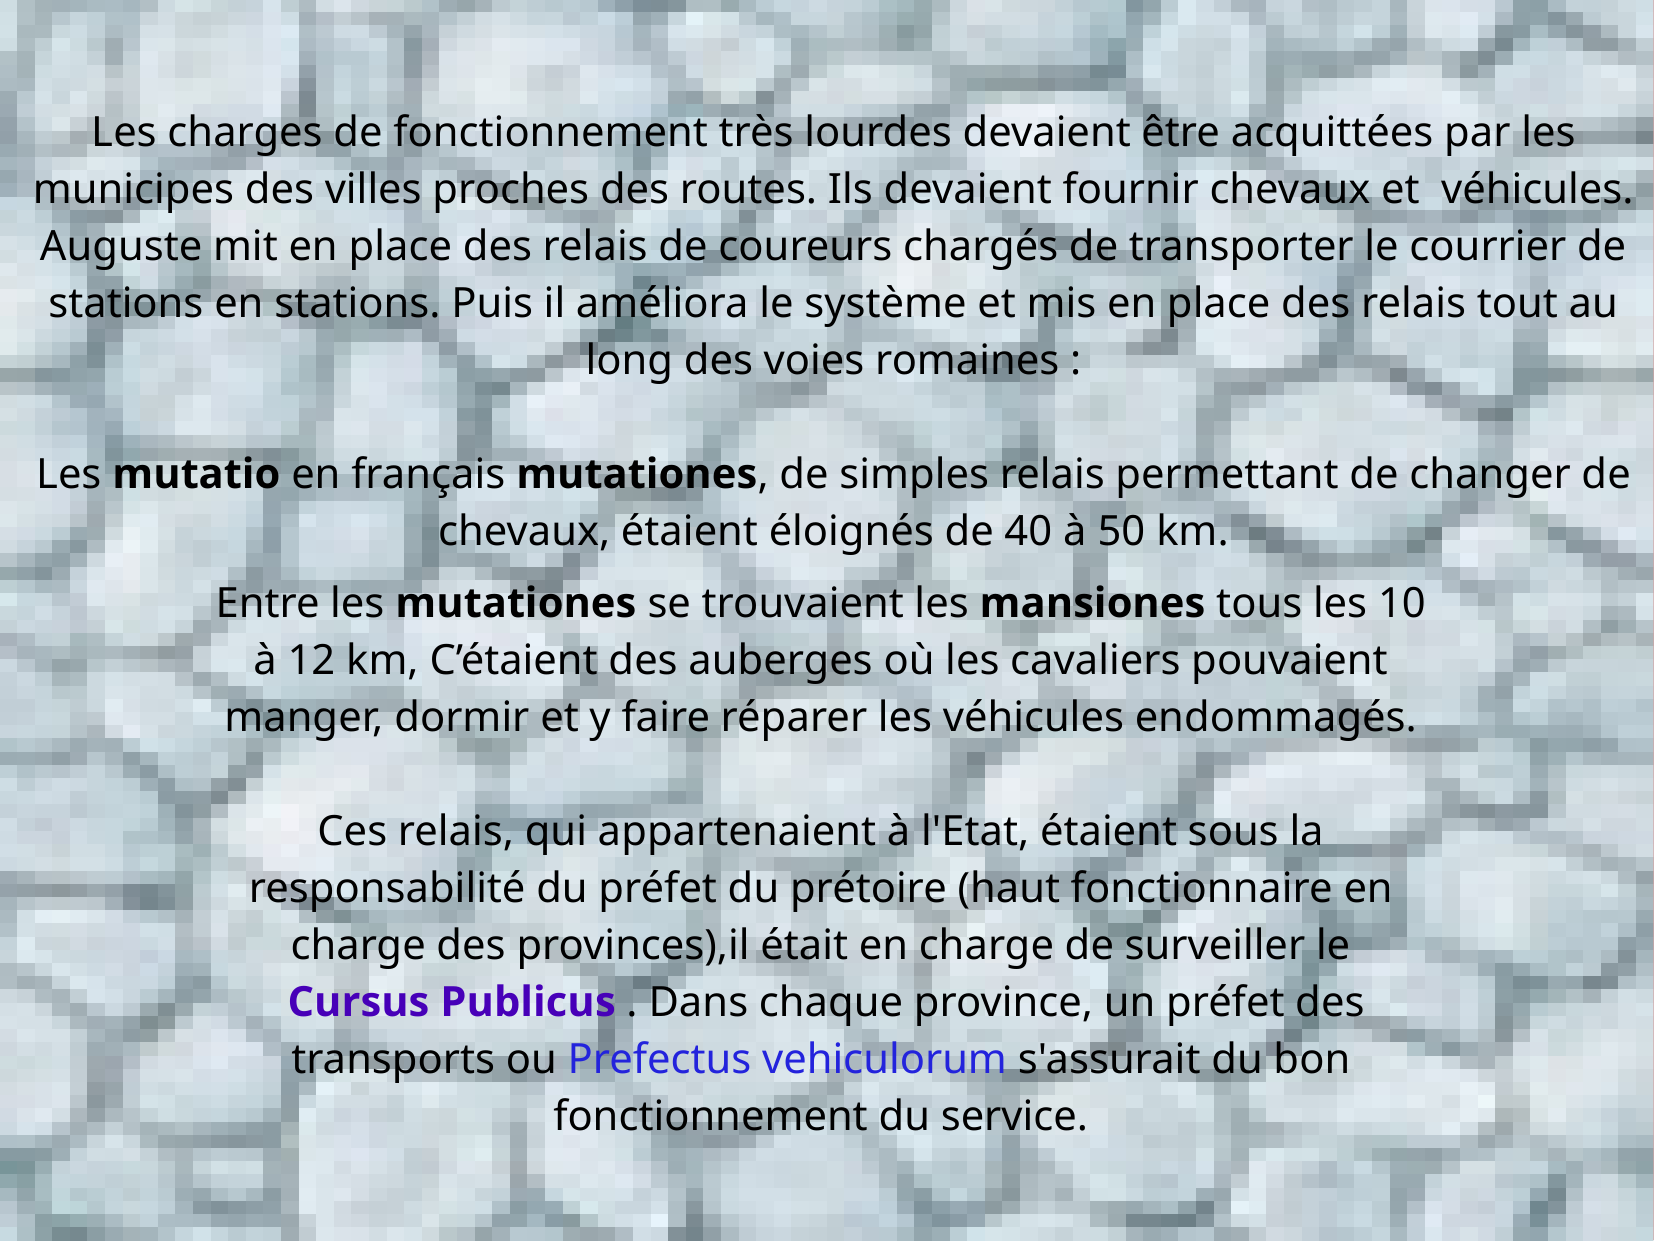

Les charges de fonctionnement très lourdes devaient être acquittées par les municipes des villes proches des routes. Ils devaient fournir chevaux et véhicules. Auguste mit en place des relais de coureurs chargés de transporter le courrier de stations en stations. Puis il améliora le système et mis en place des relais tout au long des voies romaines :
Les mutatio en français mutationes, de simples relais permettant de changer de chevaux, étaient éloignés de 40 à 50 km.
Entre les mutationes se trouvaient les mansiones tous les 10 à 12 km, C’étaient des auberges où les cavaliers pouvaient manger, dormir et y faire réparer les véhicules endommagés.
Ces relais, qui appartenaient à l'Etat, étaient sous la responsabilité du préfet du prétoire (haut fonctionnaire en charge des provinces),il était en charge de surveiller le  Cursus Publicus . Dans chaque province, un préfet des transports ou Prefectus vehiculorum s'assurait du bon fonctionnement du service.
 s